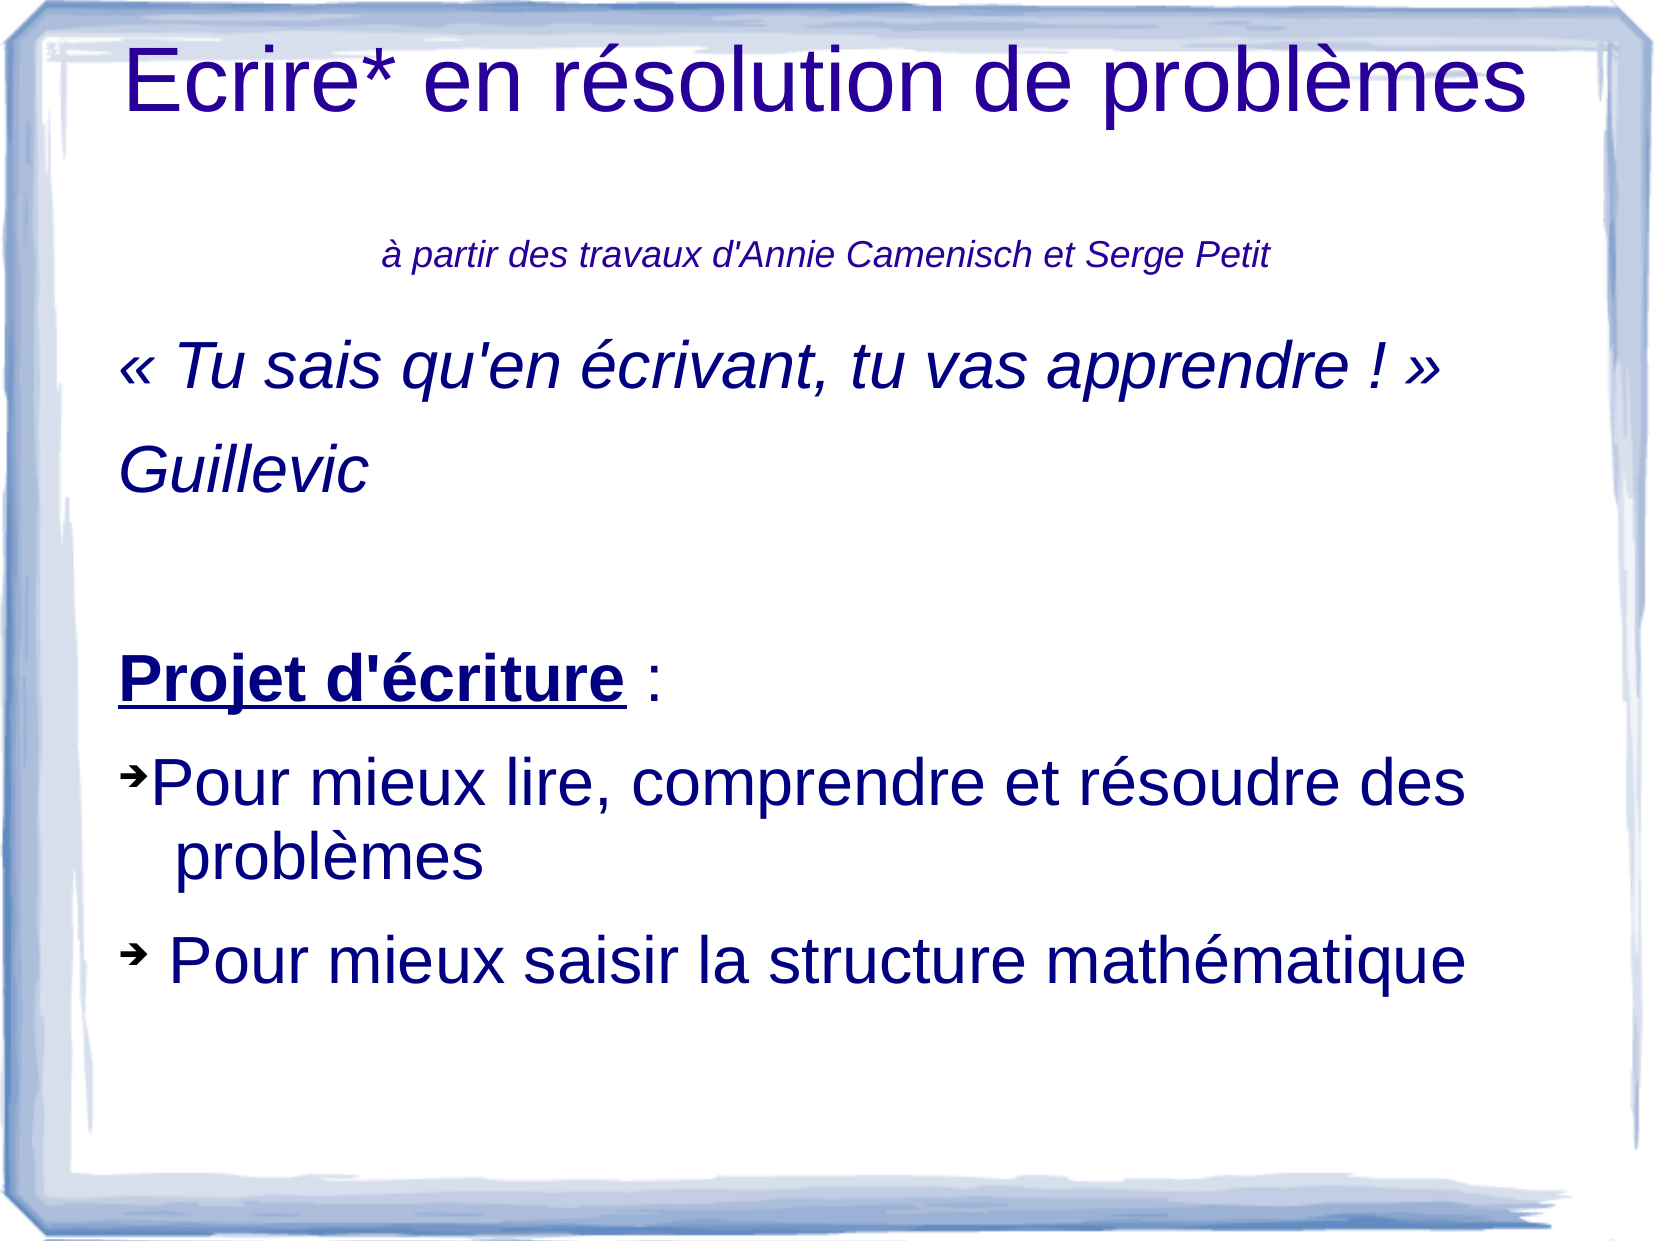

# Ecrire* en résolution de problèmes à partir des travaux d'Annie Camenisch et Serge Petit
« Tu sais qu'en écrivant, tu vas apprendre ! »
Guillevic
Projet d'écriture :
Pour mieux lire, comprendre et résoudre des problèmes
 Pour mieux saisir la structure mathématique